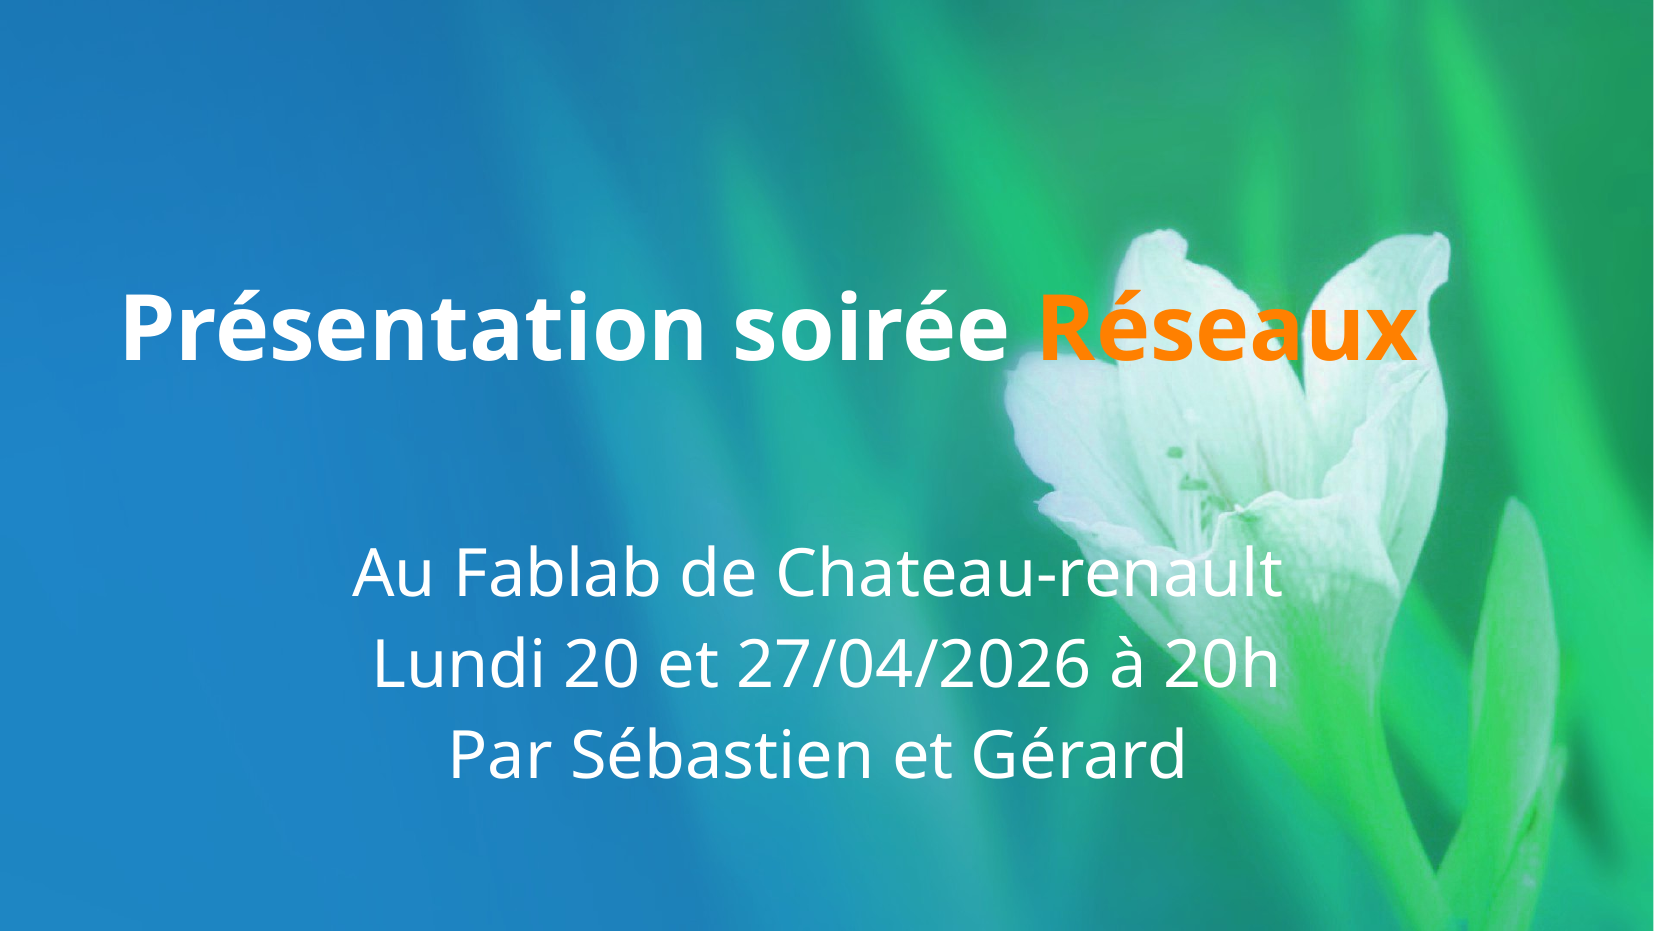

# Présentation soirée Réseaux
Au Fablab de Chateau-renault
Lundi 20 et 27/04/2026 à 20h
Par Sébastien et Gérard